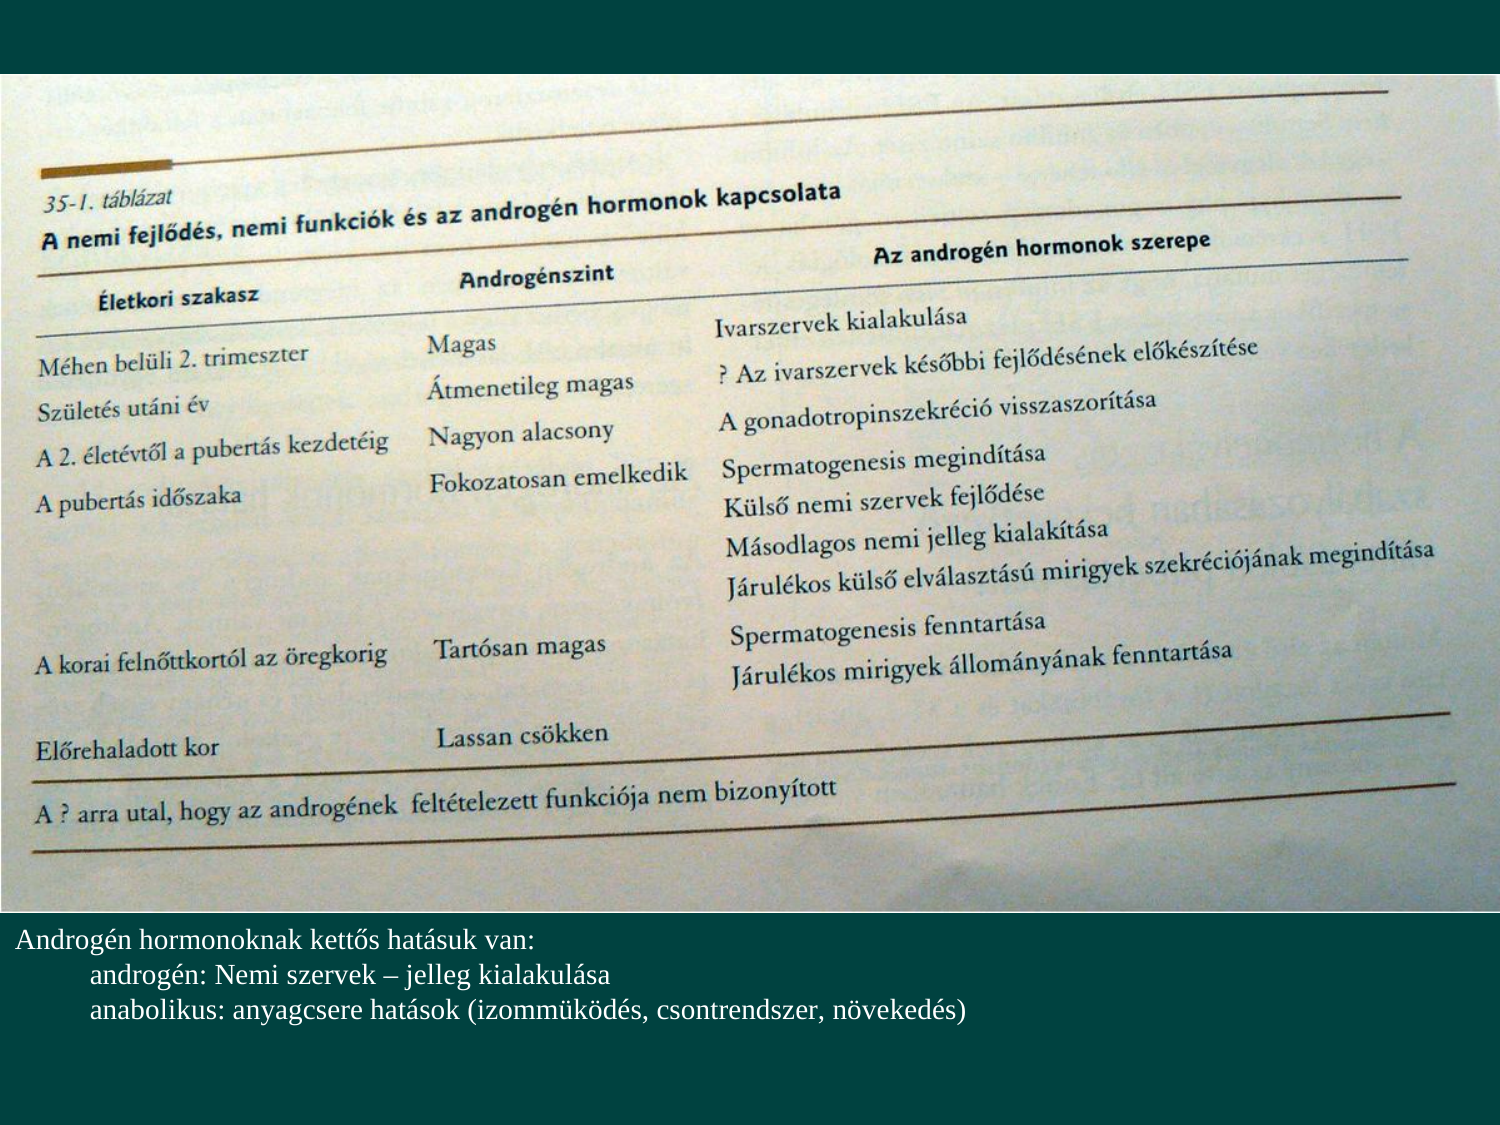

Androgén hormonoknak kettős hatásuk van:
androgén: Nemi szervek – jelleg kialakulása
anabolikus: anyagcsere hatások (izommüködés, csontrendszer, növekedés)